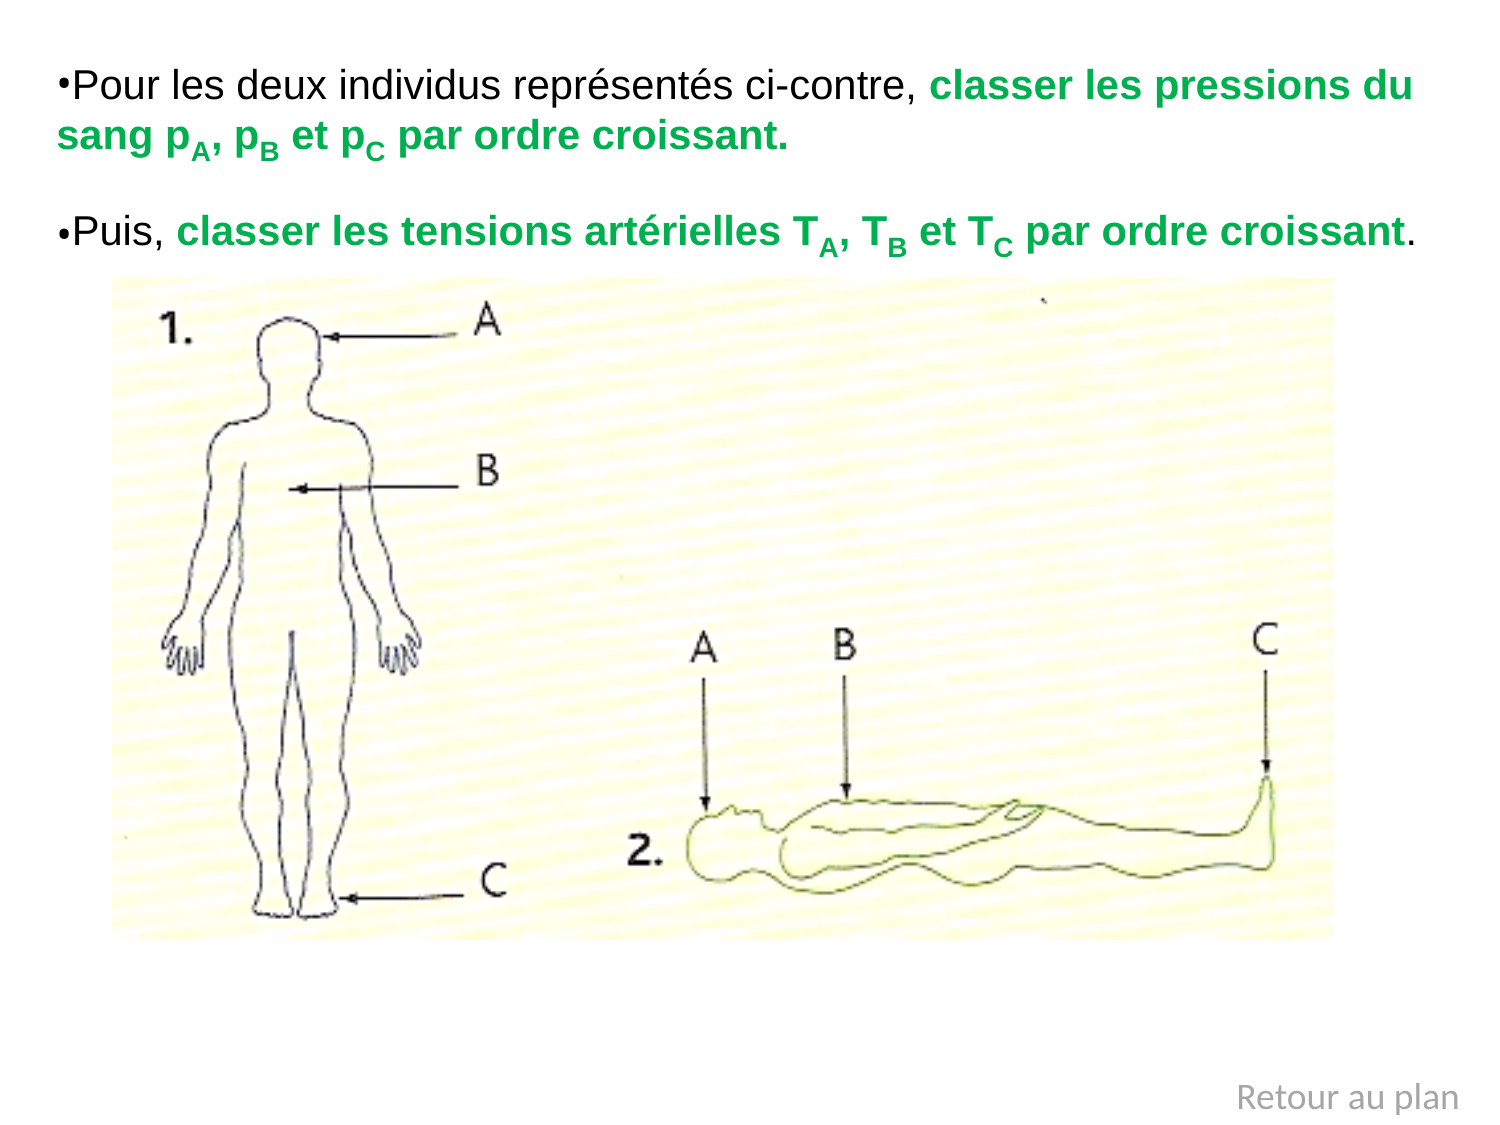

Pour les deux individus représentés ci-contre, classer les pressions du sang pA, pB et pC par ordre croissant.
Puis, classer les tensions artérielles TA, TB et TC par ordre croissant.
Retour au plan